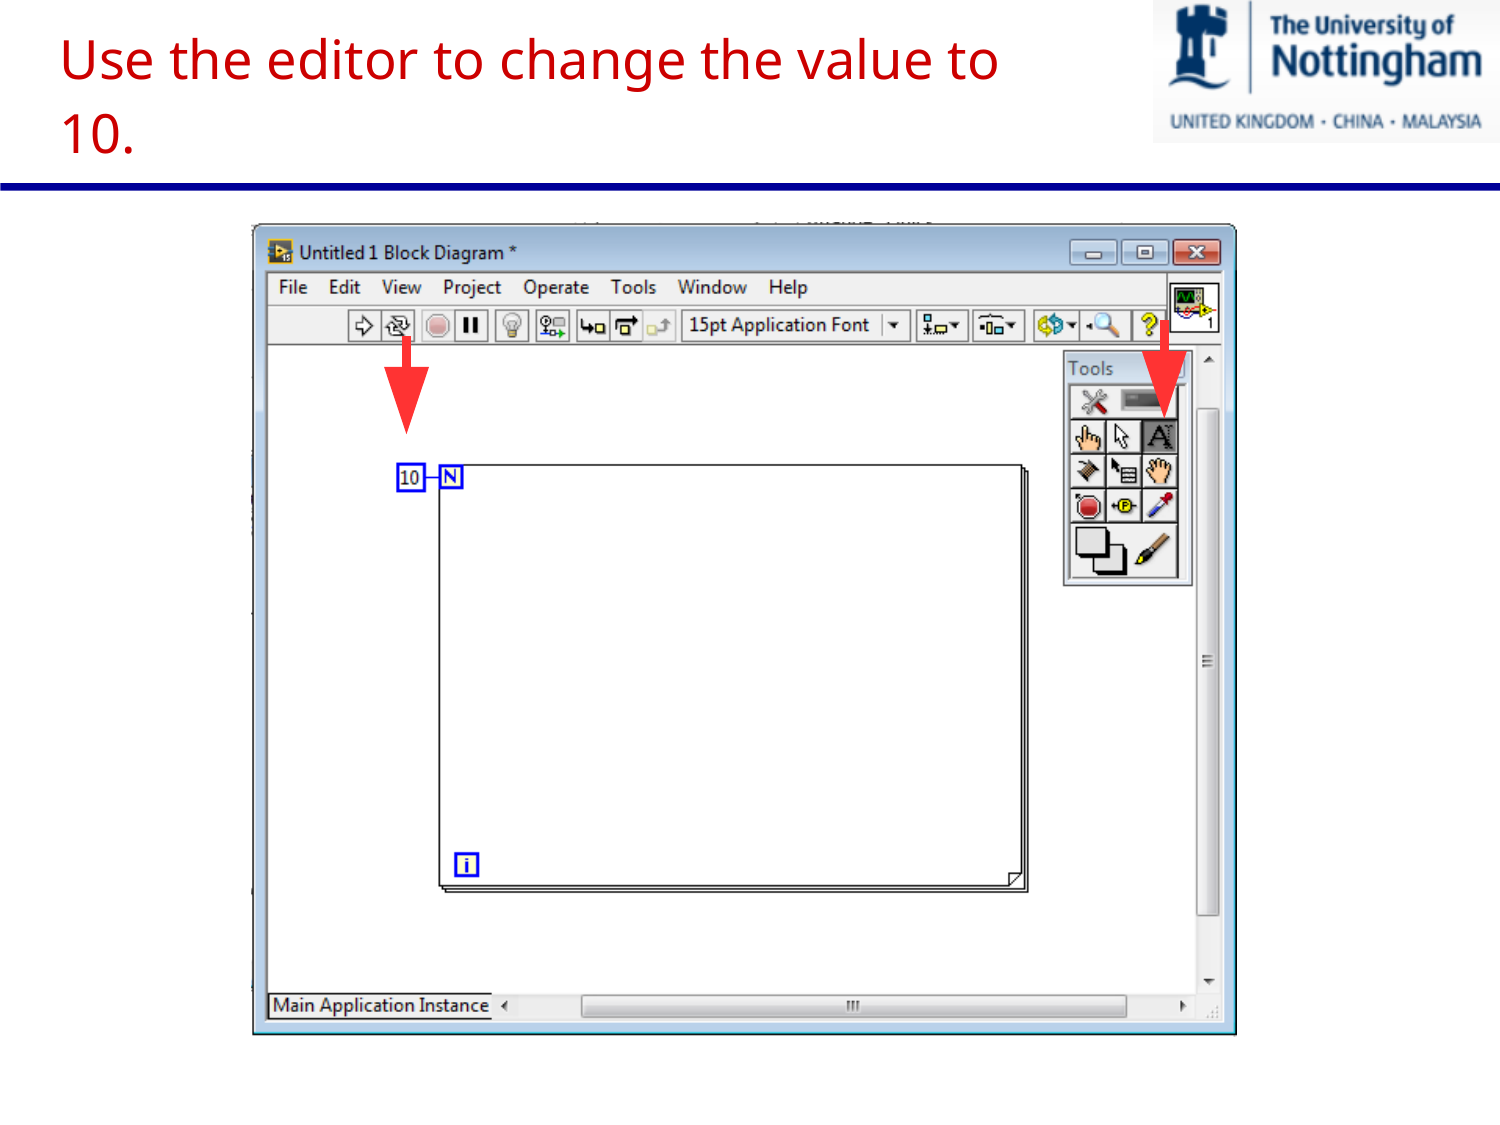

# Use the editor to change the value to 10.